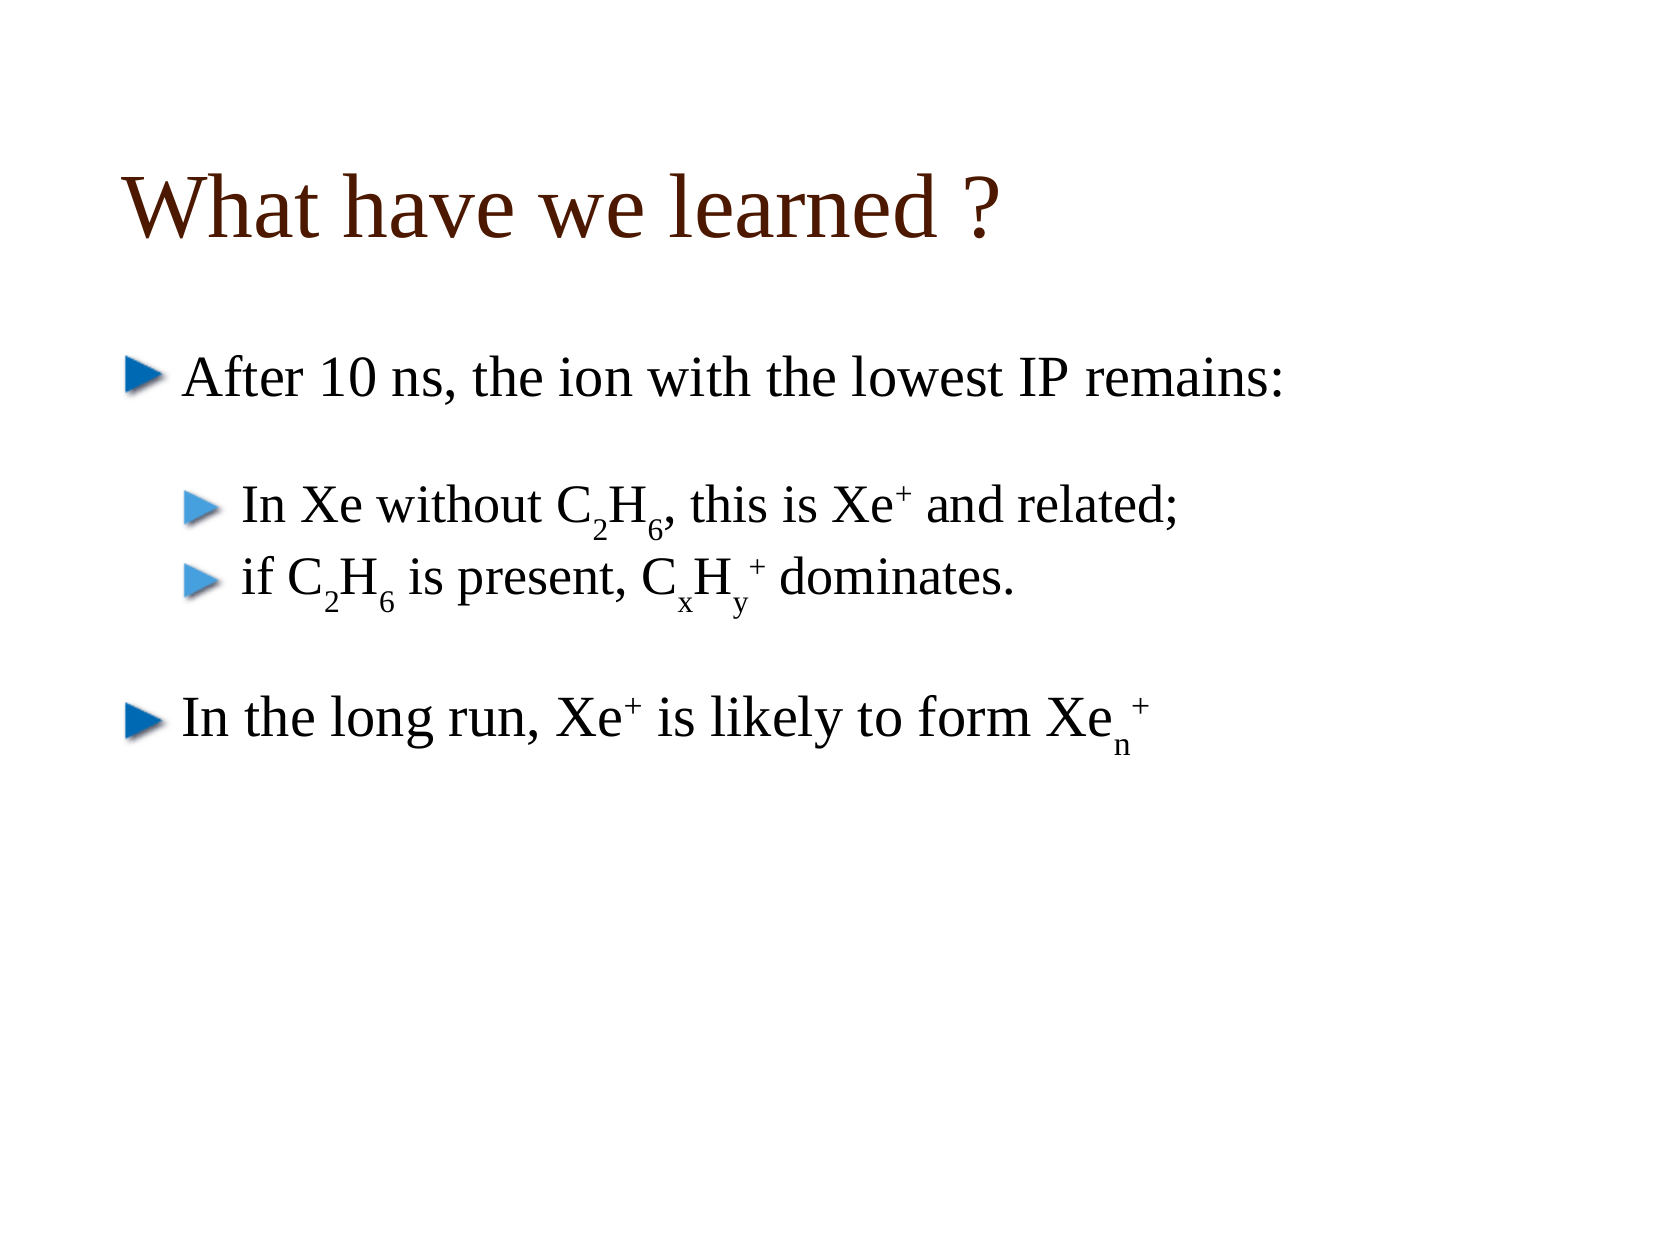

# What have we learned ?
After 10 ns, the ion with the lowest IP remains:
In Xe without C2H6, this is Xe+ and related;
if C2H6 is present, CxHy+ dominates.
In the long run, Xe+ is likely to form Xen+